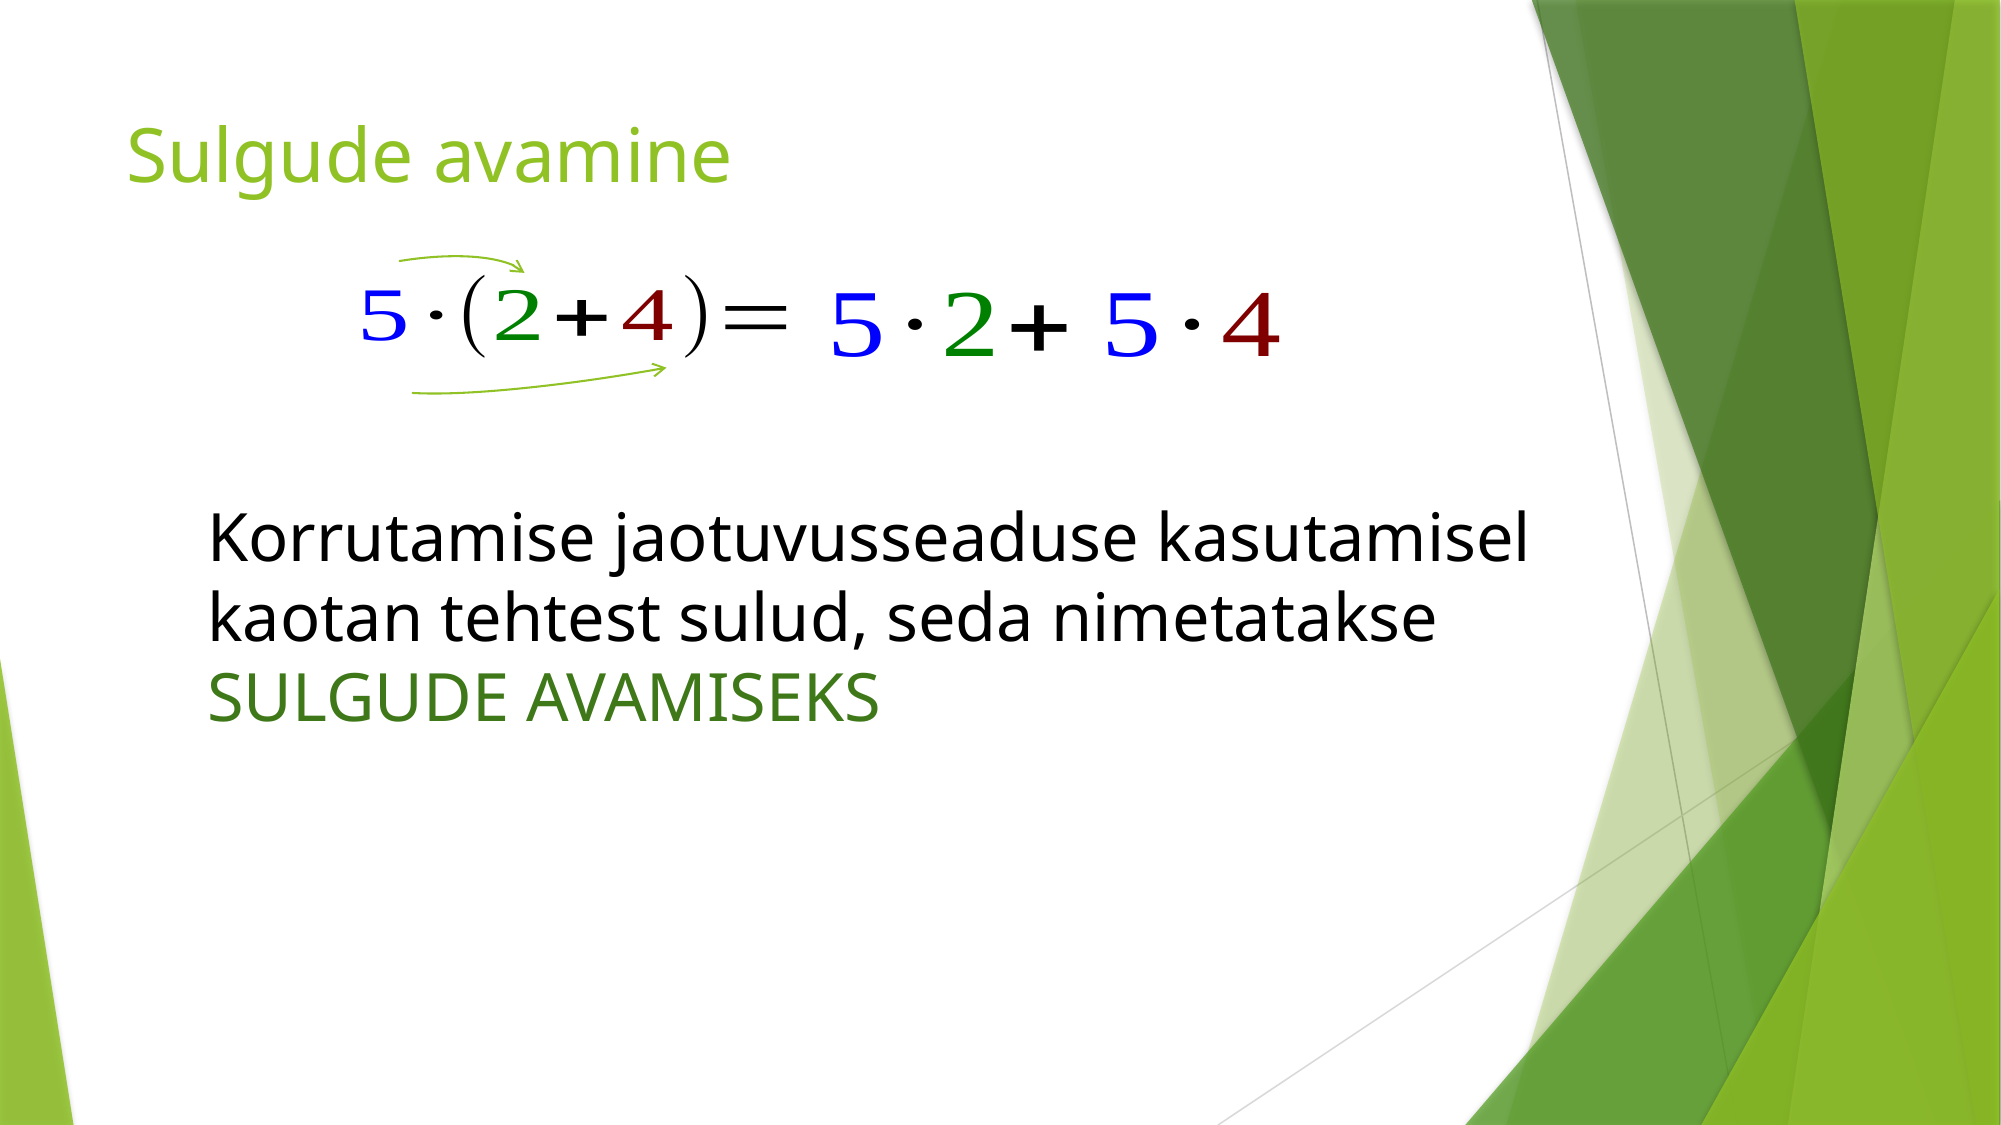

# Sulgude avamine
Korrutamise jaotuvusseaduse kasutamisel
kaotan tehtest sulud, seda nimetatakse
SULGUDE AVAMISEKS